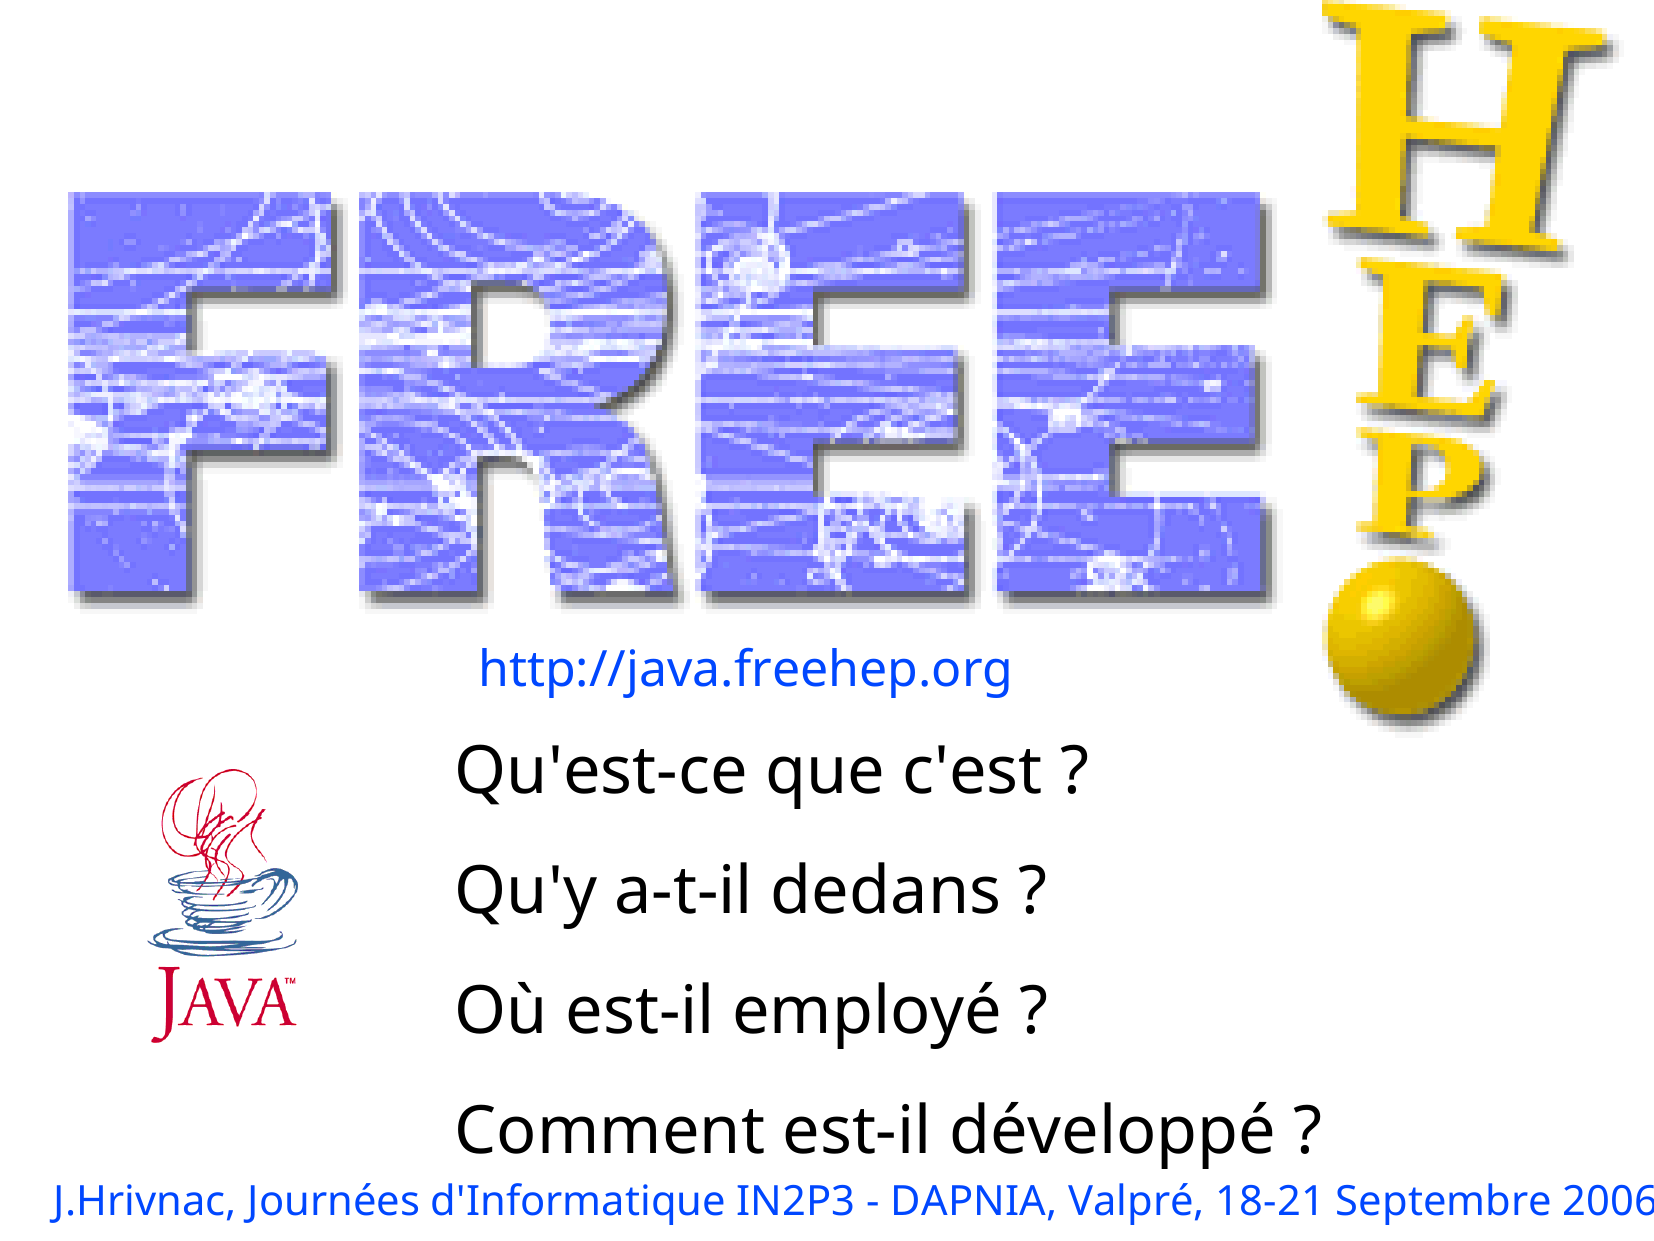

http://java.freehep.org
# Qu'est-ce que c'est ?
Qu'y a-t-il dedans ?
Où est-il employé ?
Comment est-il développé ?
J.Hrivnac, Journées d'Informatique IN2P3 - DAPNIA, Valpré, 18-21 Septembre 2006